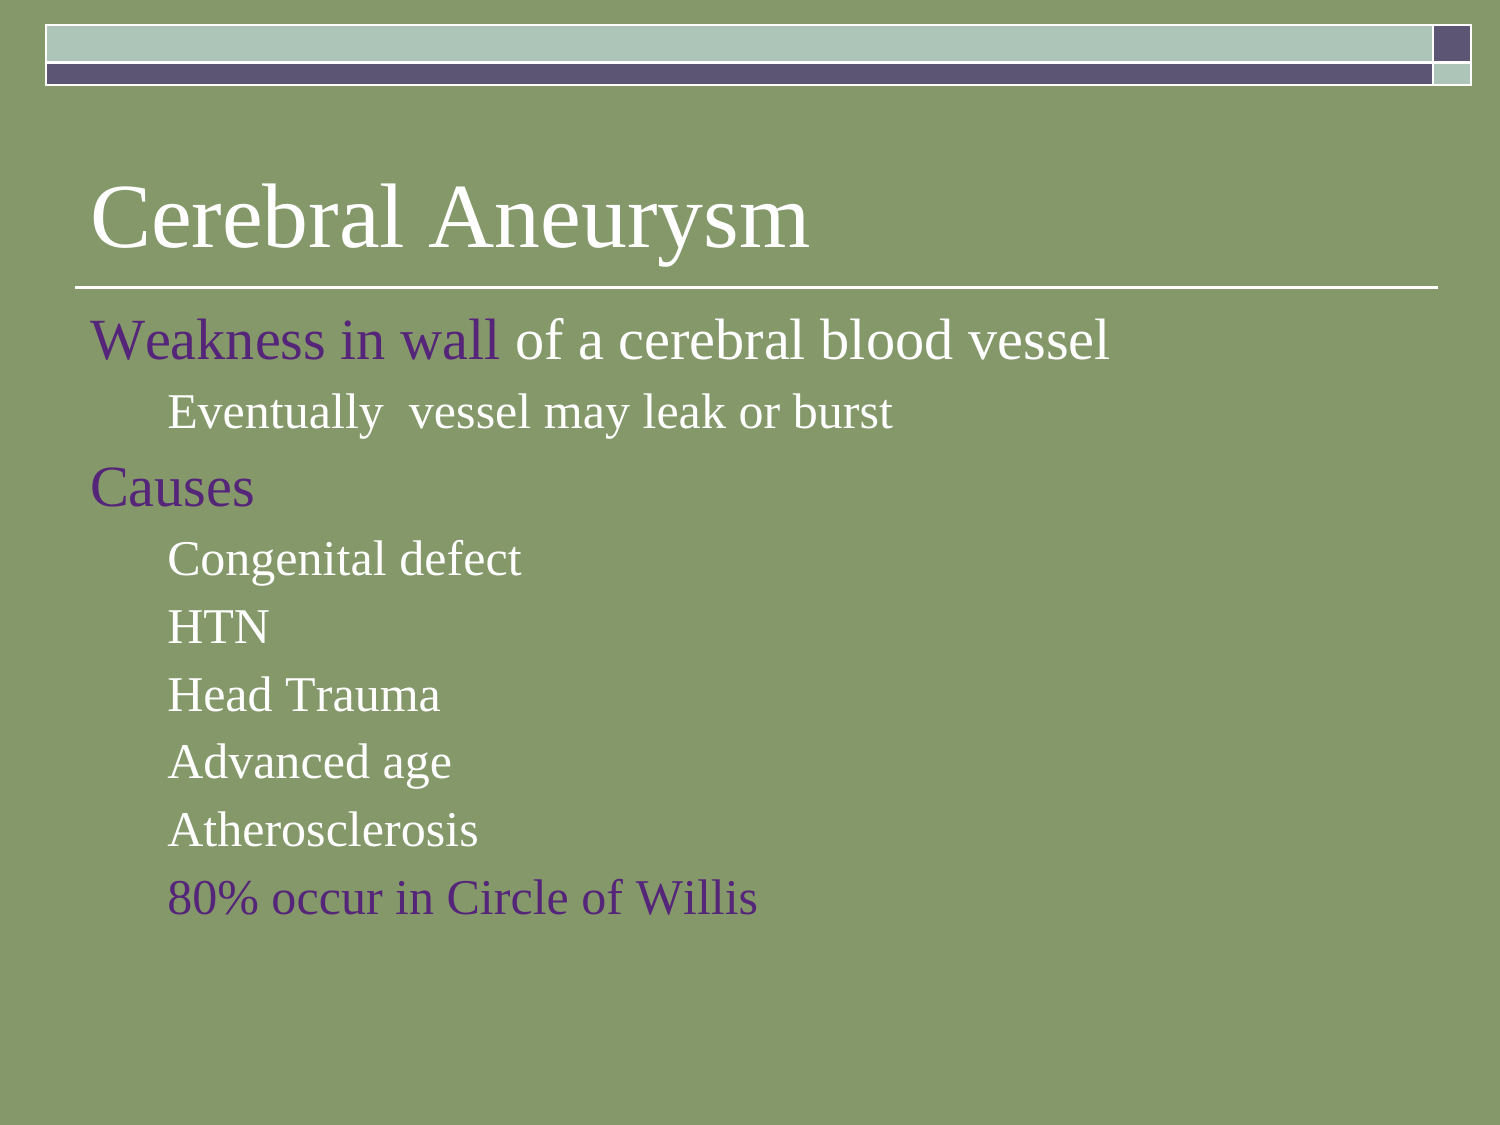

# Cerebral Aneurysm
Weakness in wall of a cerebral blood vessel
Eventually vessel may leak or burst
Causes
Congenital defect
HTN
Head Trauma
Advanced age
Atherosclerosis
80% occur in Circle of Willis